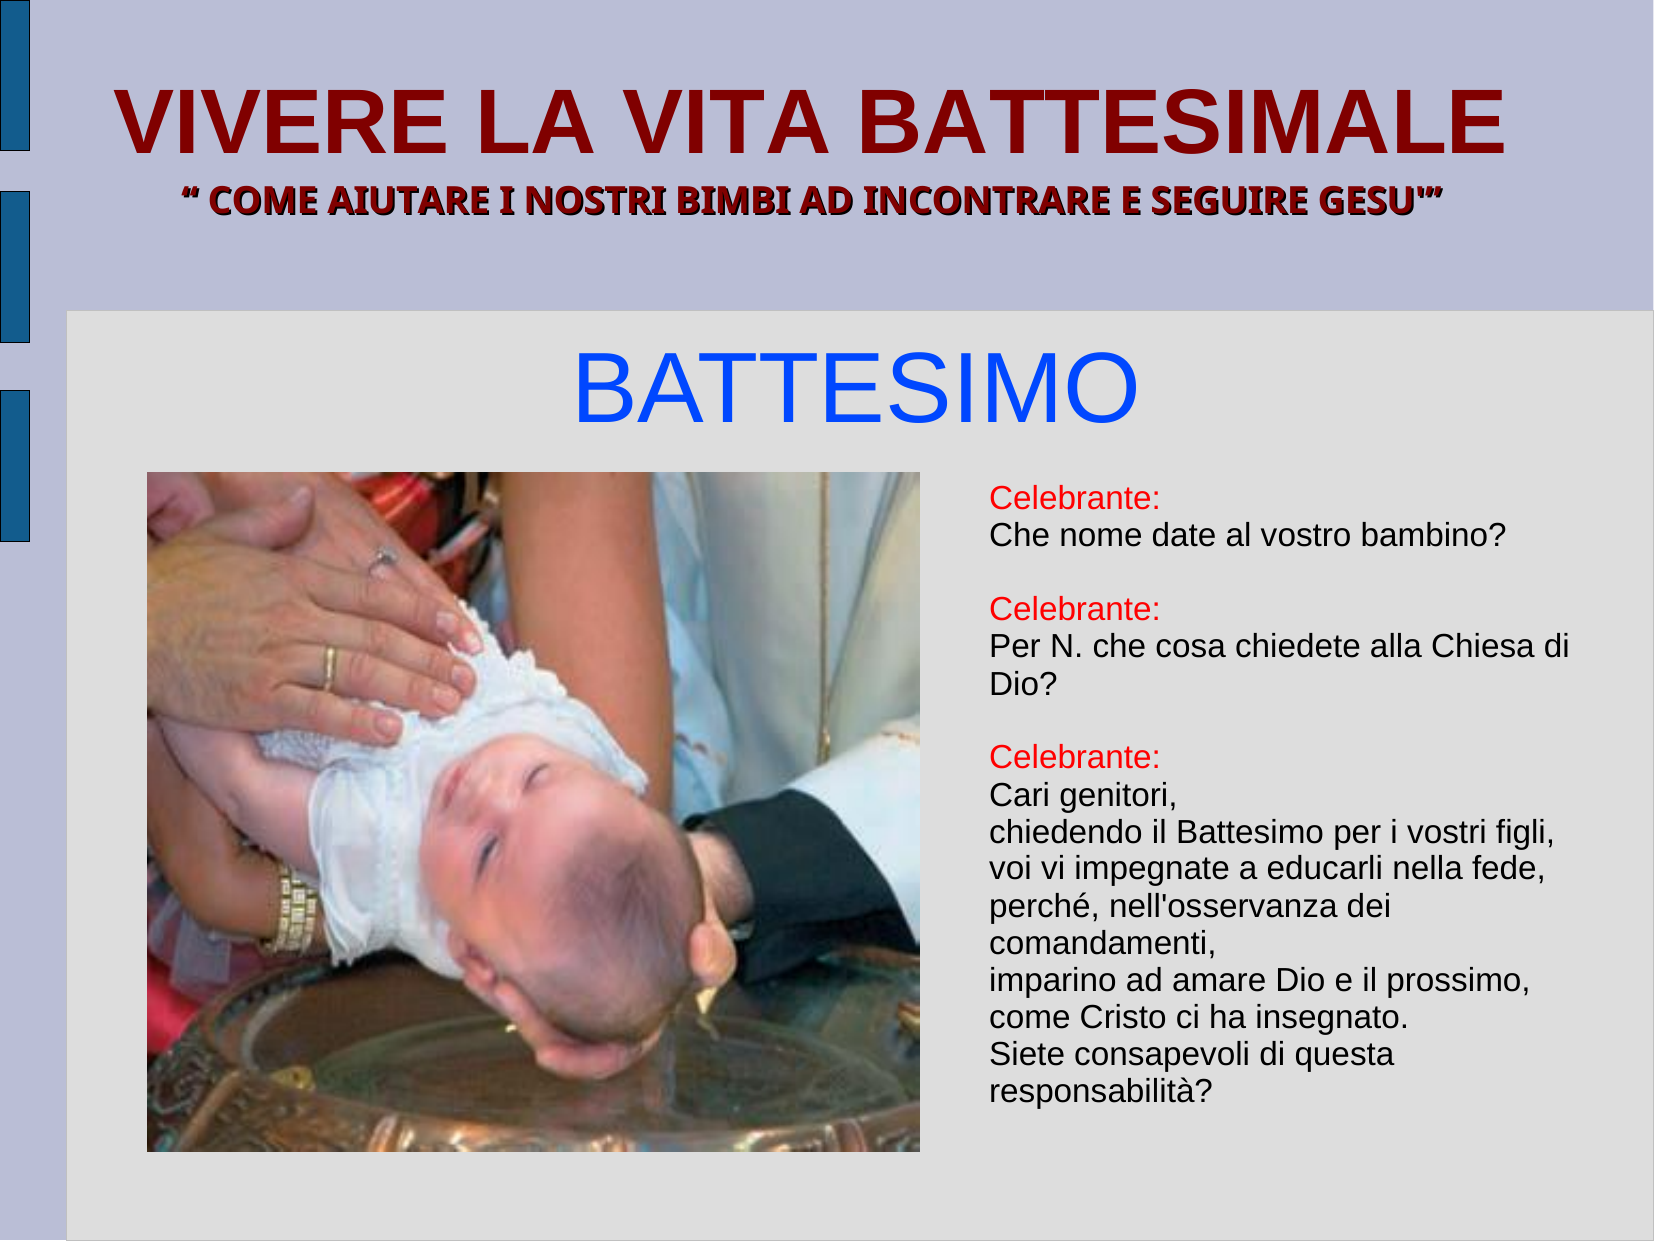

# VIVERE LA VITA BATTESIMALE “ COME AIUTARE I NOSTRI BIMBI AD INCONTRARE E SEGUIRE GESU'”
BATTESIMO
Celebrante:
Che nome date al vostro bambino?
Celebrante:
Per N. che cosa chiedete alla Chiesa di Dio?
Celebrante:
Cari genitori,
chiedendo il Battesimo per i vostri figli,
voi vi impegnate a educarli nella fede,
perché, nell'osservanza dei comandamenti,
imparino ad amare Dio e il prossimo,
come Cristo ci ha insegnato.
Siete consapevoli di questa responsabilità?